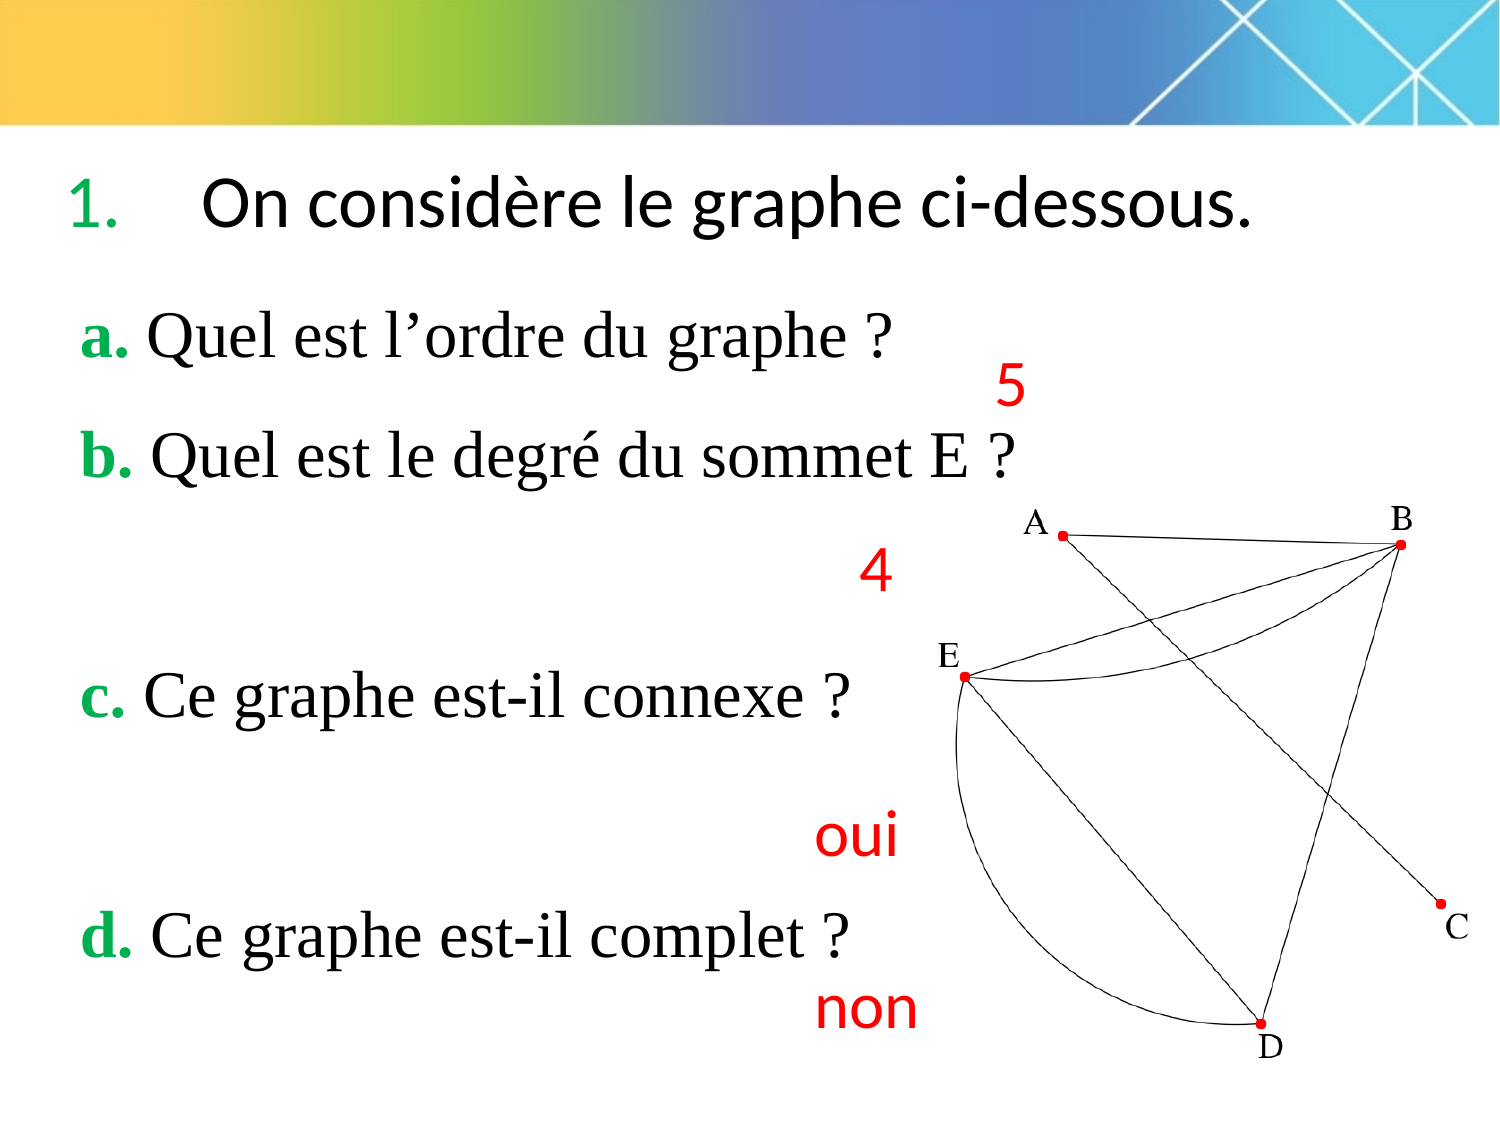

On considère le graphe ci-dessous.
a. Quel est l’ordre du graphe ?
b. Quel est le degré du sommet E ?
c. Ce graphe est-il connexe ?
d. Ce graphe est-il complet ?
 5
 4
oui
non